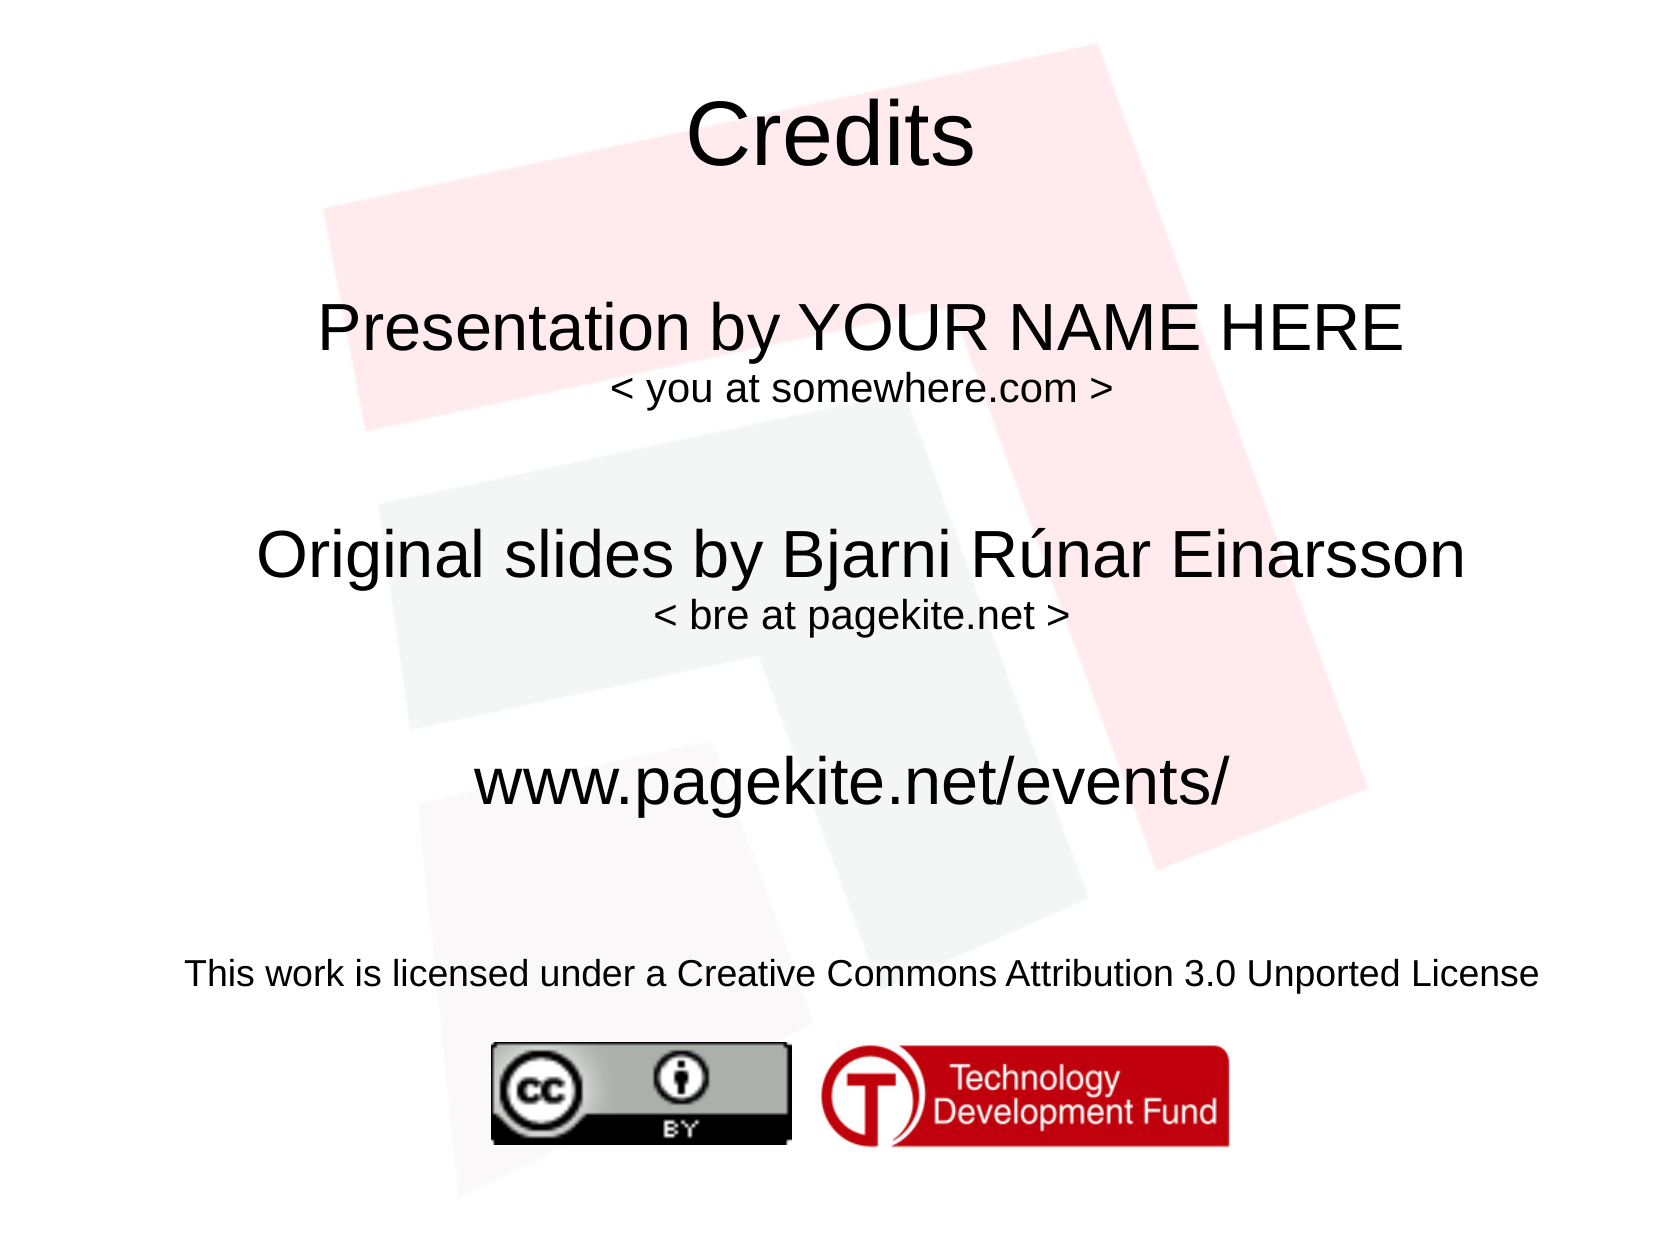

# Credits
Presentation by YOUR NAME HERE
< you at somewhere.com >
Original slides by Bjarni Rúnar Einarsson
< bre at pagekite.net >
www.pagekite.net/events/
This work is licensed under a Creative Commons Attribution 3.0 Unported License